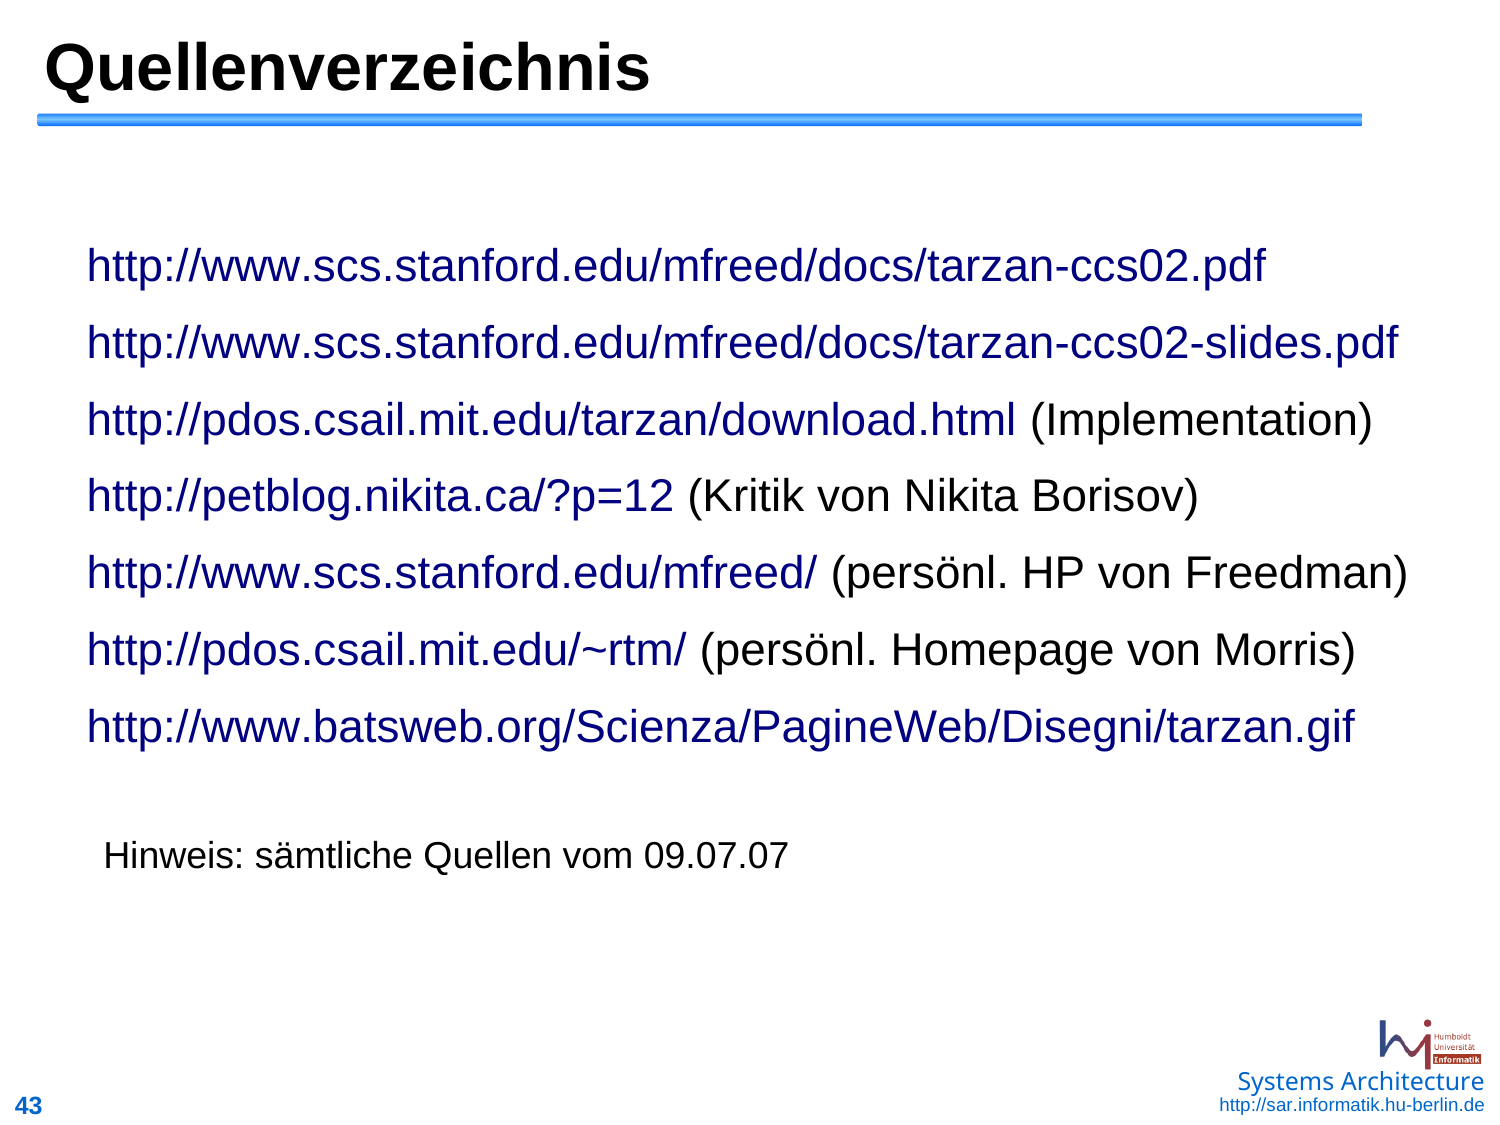

# Quellenverzeichnis
 http://www.scs.stanford.edu/mfreed/docs/tarzan-ccs02.pdf
 http://www.scs.stanford.edu/mfreed/docs/tarzan-ccs02-slides.pdf
 http://pdos.csail.mit.edu/tarzan/download.html (Implementation)
 http://petblog.nikita.ca/?p=12 (Kritik von Nikita Borisov)
 http://www.scs.stanford.edu/mfreed/ (persönl. HP von Freedman)
 http://pdos.csail.mit.edu/~rtm/ (persönl. Homepage von Morris)
 http://www.batsweb.org/Scienza/PagineWeb/Disegni/tarzan.gif
Hinweis: sämtliche Quellen vom 09.07.07